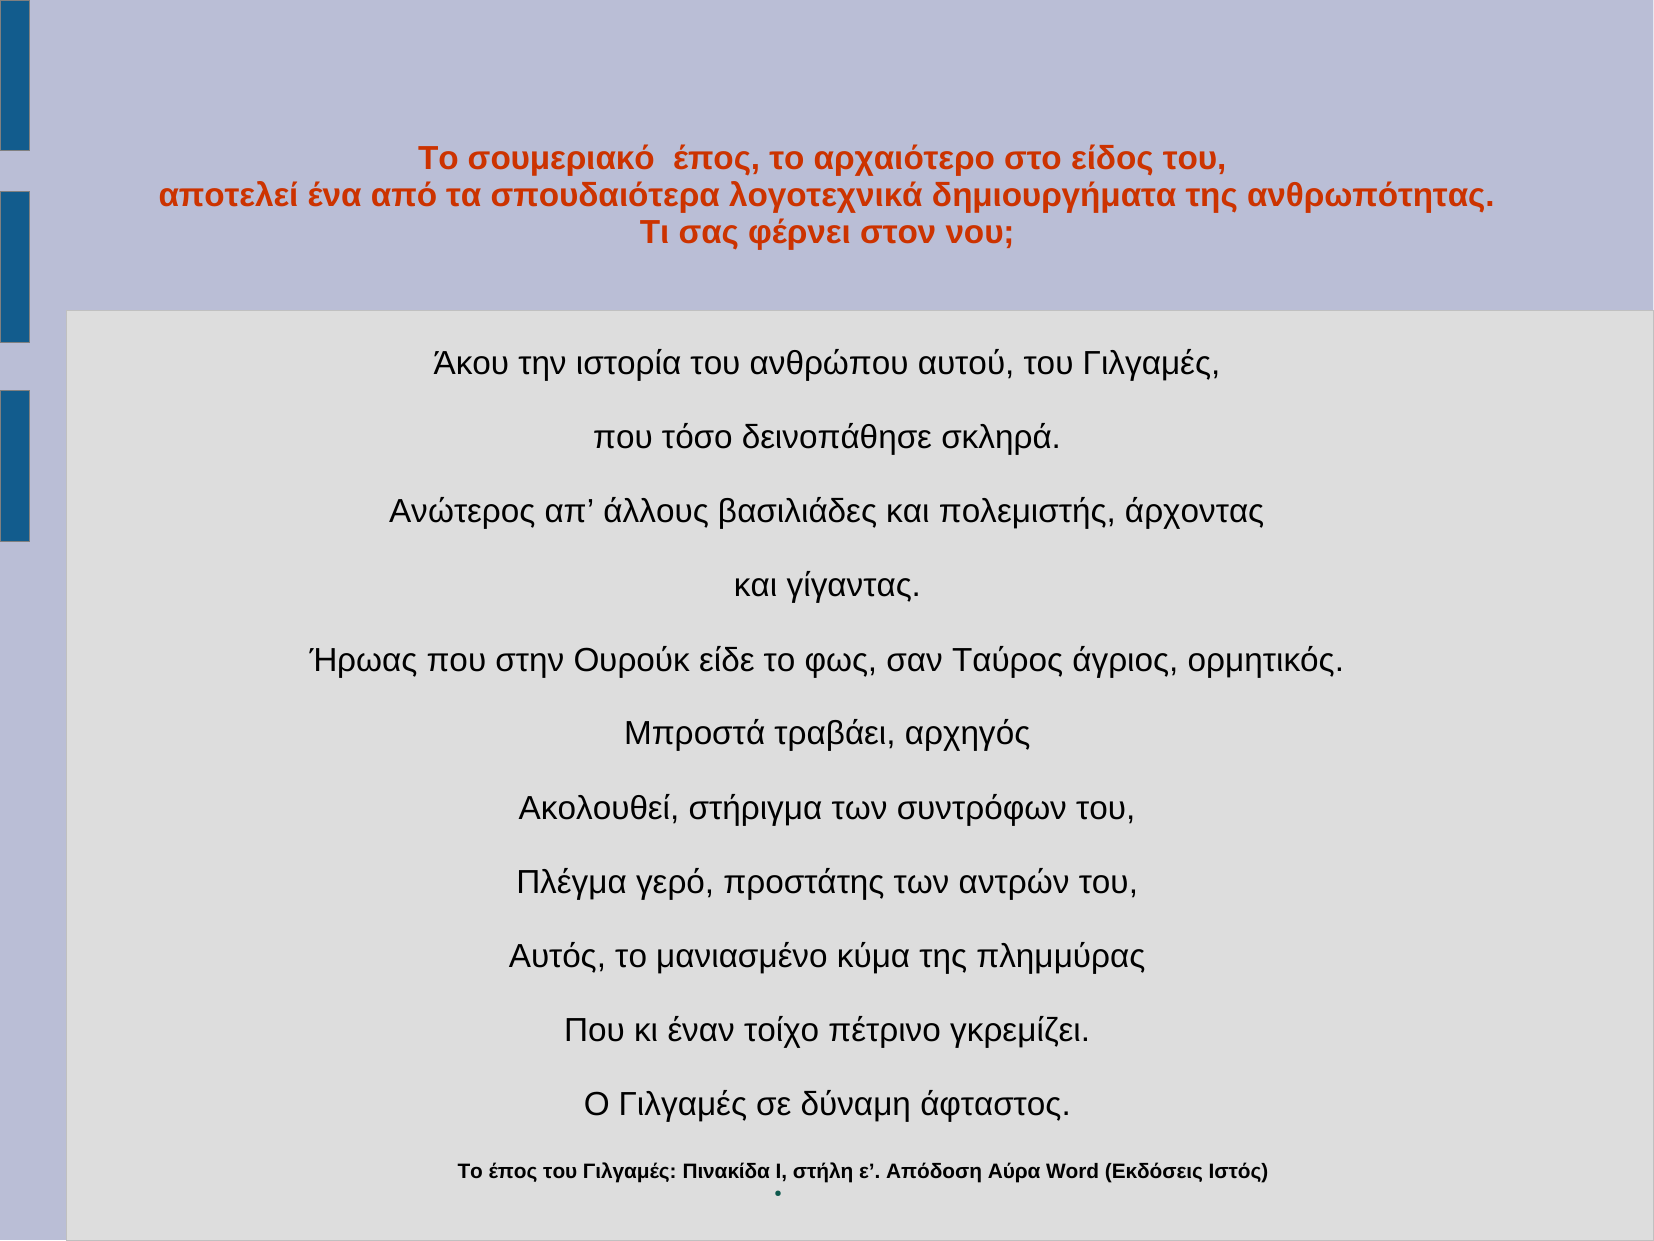

# Το σουμεριακό έπος, το αρχαιότερο στο είδος του, αποτελεί ένα από τα σπουδαιότερα λογοτεχνικά δημιουργήματα της ανθρωπότητας. Τι σας φέρνει στον νου;
Άκου την ιστορία του ανθρώπου αυτού, του Γιλγαμές,
που τόσο δεινοπάθησε σκληρά.
Ανώτερος απ’ άλλους βασιλιάδες και πολεμιστής, άρχοντας
και γίγαντας.
Ήρωας που στην Ουρούκ είδε το φως, σαν Ταύρος άγριος, ορμητικός.
Μπροστά τραβάει, αρχηγός
Ακολουθεί, στήριγμα των συντρόφων του,
Πλέγμα γερό, προστάτης των αντρών του,
Αυτός, το μανιασμένο κύμα της πλημμύρας
Που κι έναν τοίχο πέτρινο γκρεμίζει.
Ο Γιλγαμές σε δύναμη άφταστος.
Το έπος του Γιλγαμές: Πινακίδα Ι, στήλη ε’. Απόδοση Αύρα Word (Εκδόσεις Ιστός)